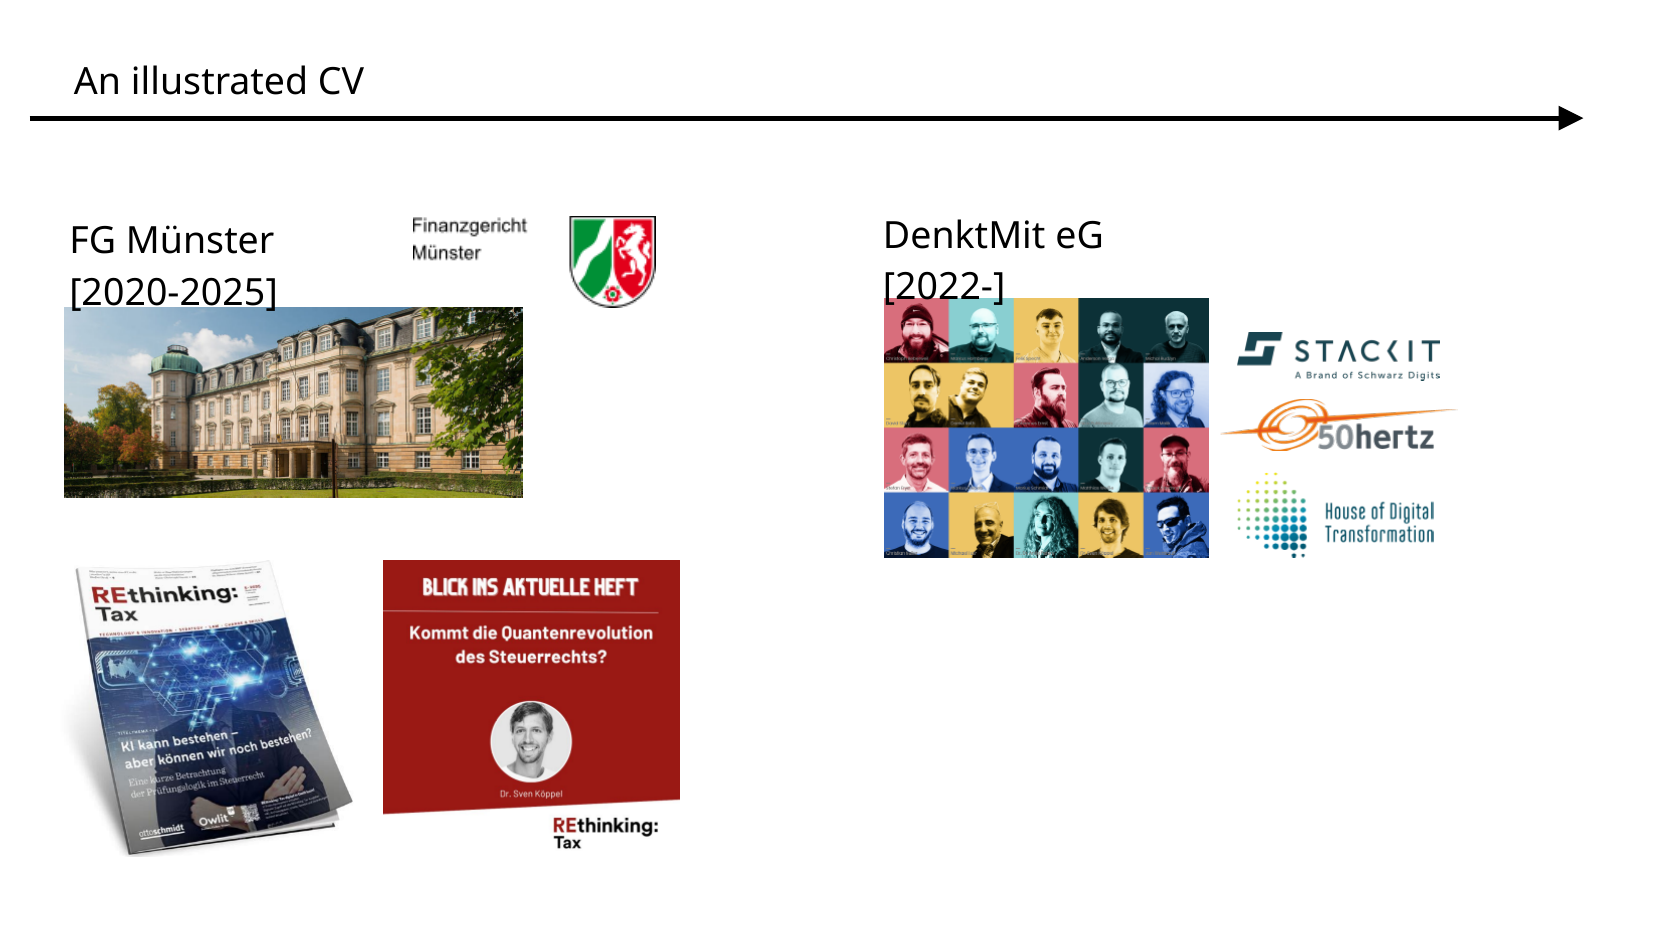

An illustrated CV
DenktMit eG
[2022-]
FG Münster
[2020-2025]